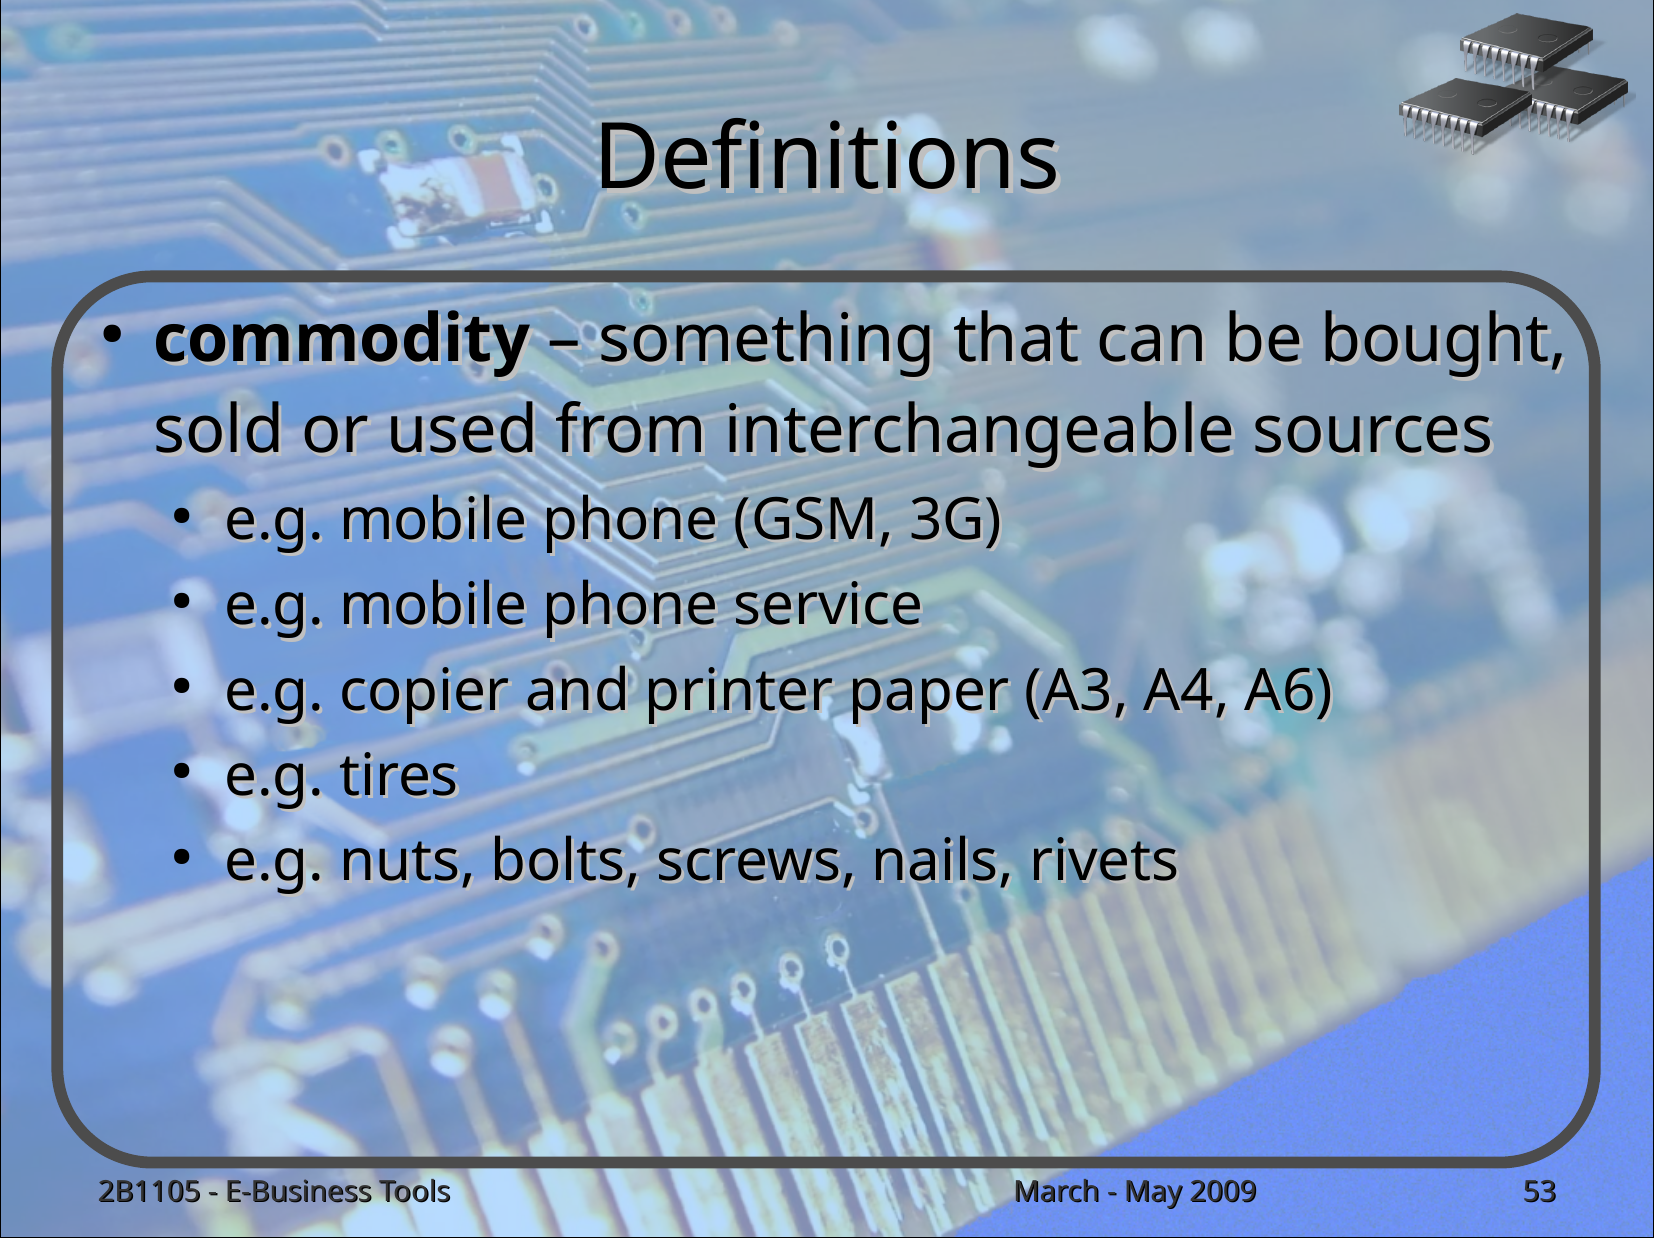

# Definitions
commodity – something that can be bought, sold or used from interchangeable sources
e.g. mobile phone (GSM, 3G)
e.g. mobile phone service
e.g. copier and printer paper (A3, A4, A6)
e.g. tires
e.g. nuts, bolts, screws, nails, rivets